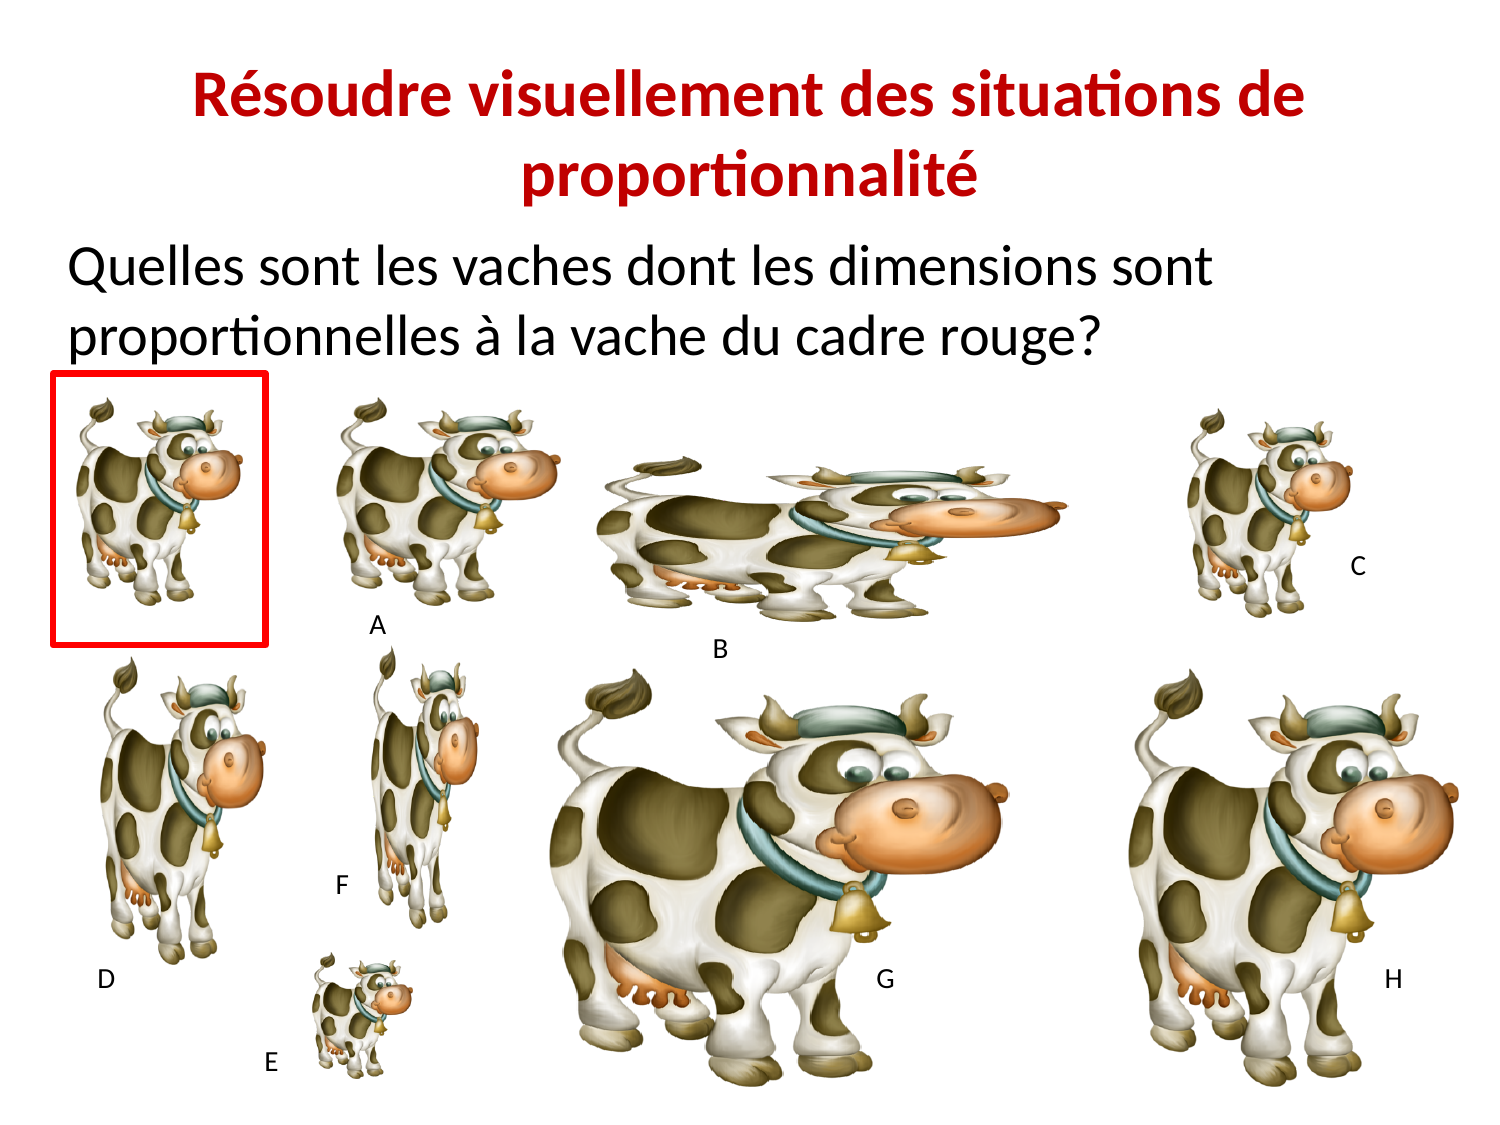

Résoudre visuellement des situations de proportionnalité
Quelles sont les vaches dont les dimensions sont proportionnelles à la vache du cadre rouge?
C
A
B
F
D
G
H
E